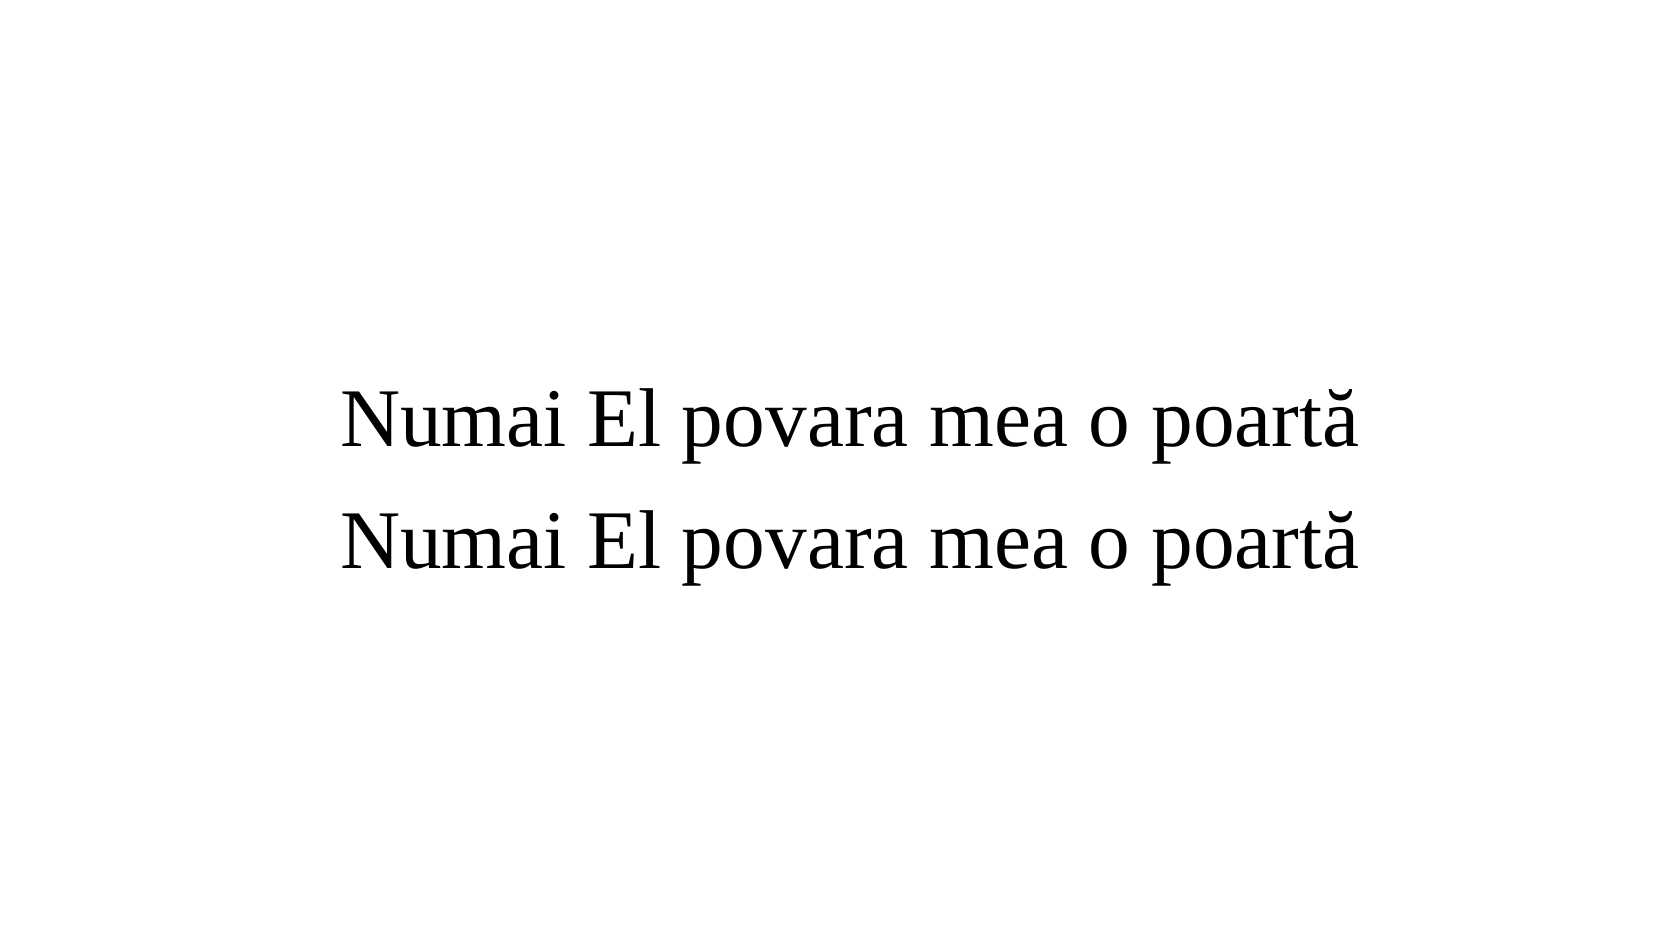

# Numai El povara mea o poartă
Numai El povara mea o poartă